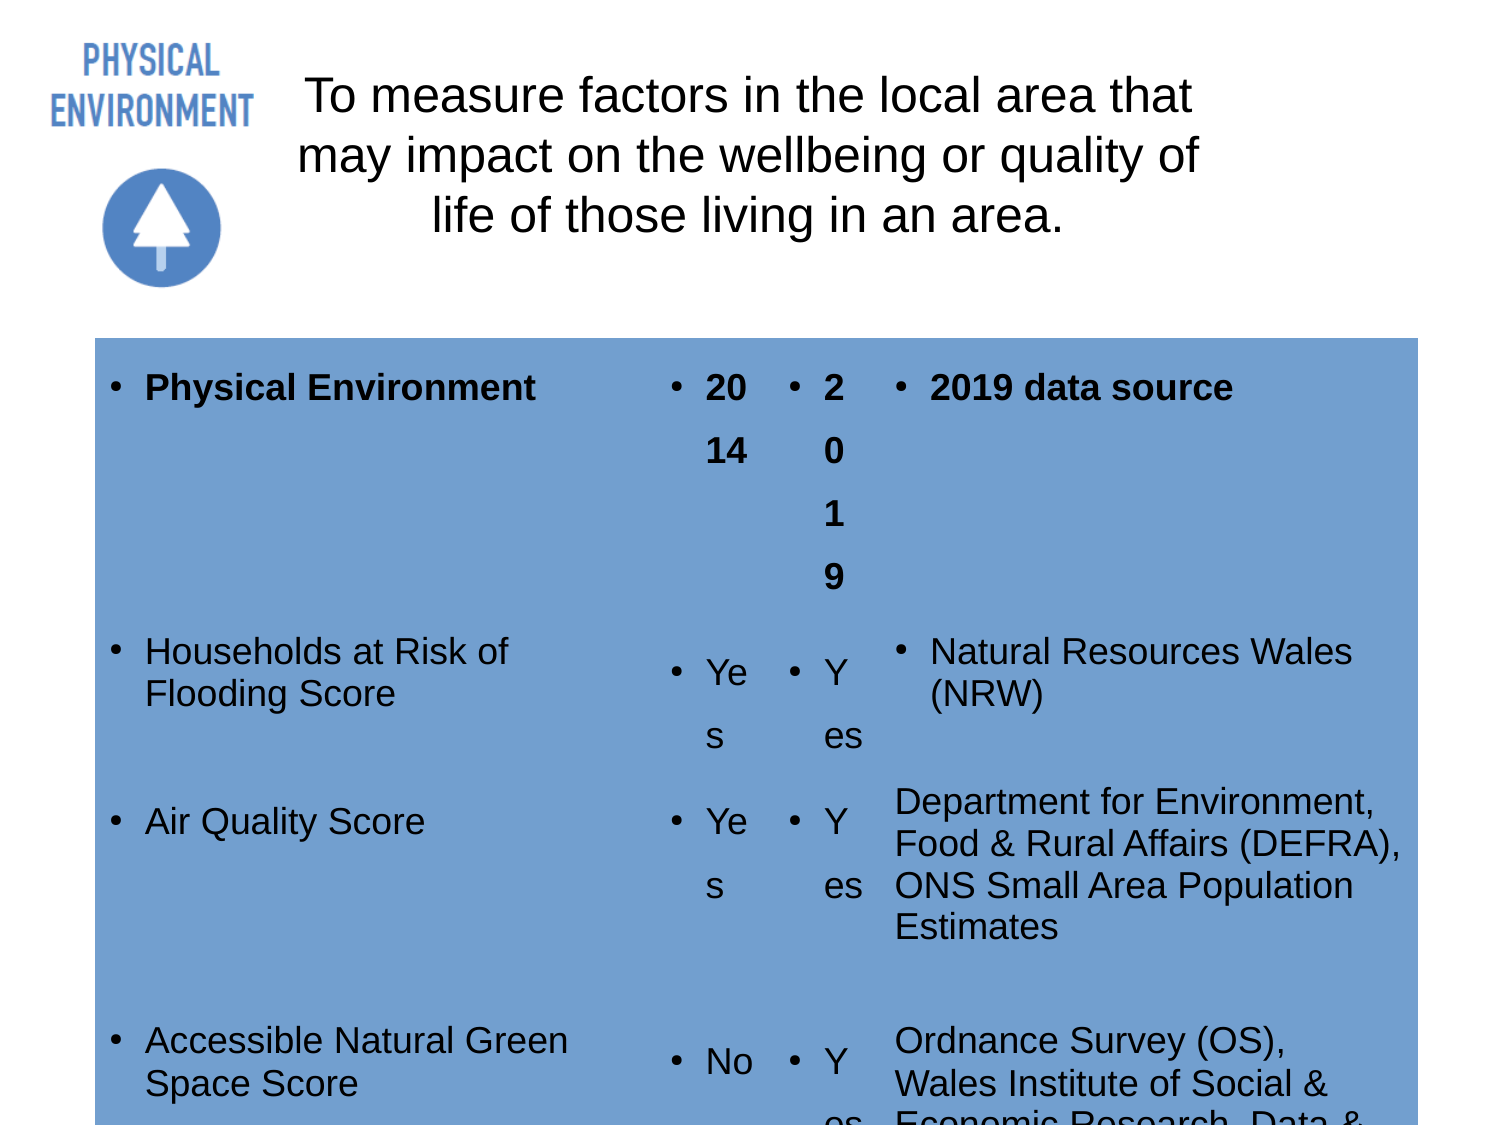

To measure factors in the local area that may impact on the wellbeing or quality of life of those living in an area.
| Physical Environment | 2014 | 2019 | 2019 data source |
| --- | --- | --- | --- |
| Households at Risk of Flooding Score | Yes | Yes | Natural Resources Wales (NRW) |
| Air Quality Score | Yes | Yes | Department for Environment, Food & Rural Affairs (DEFRA), ONS Small Area Population Estimates |
| Accessible Natural Green Space Score | No | Yes | Ordnance Survey (OS), Wales Institute of Social & Economic Research, Data & Methods (WISERD) |
| Proximity to waste disposal and industrial sites | Yes | No | N/A |